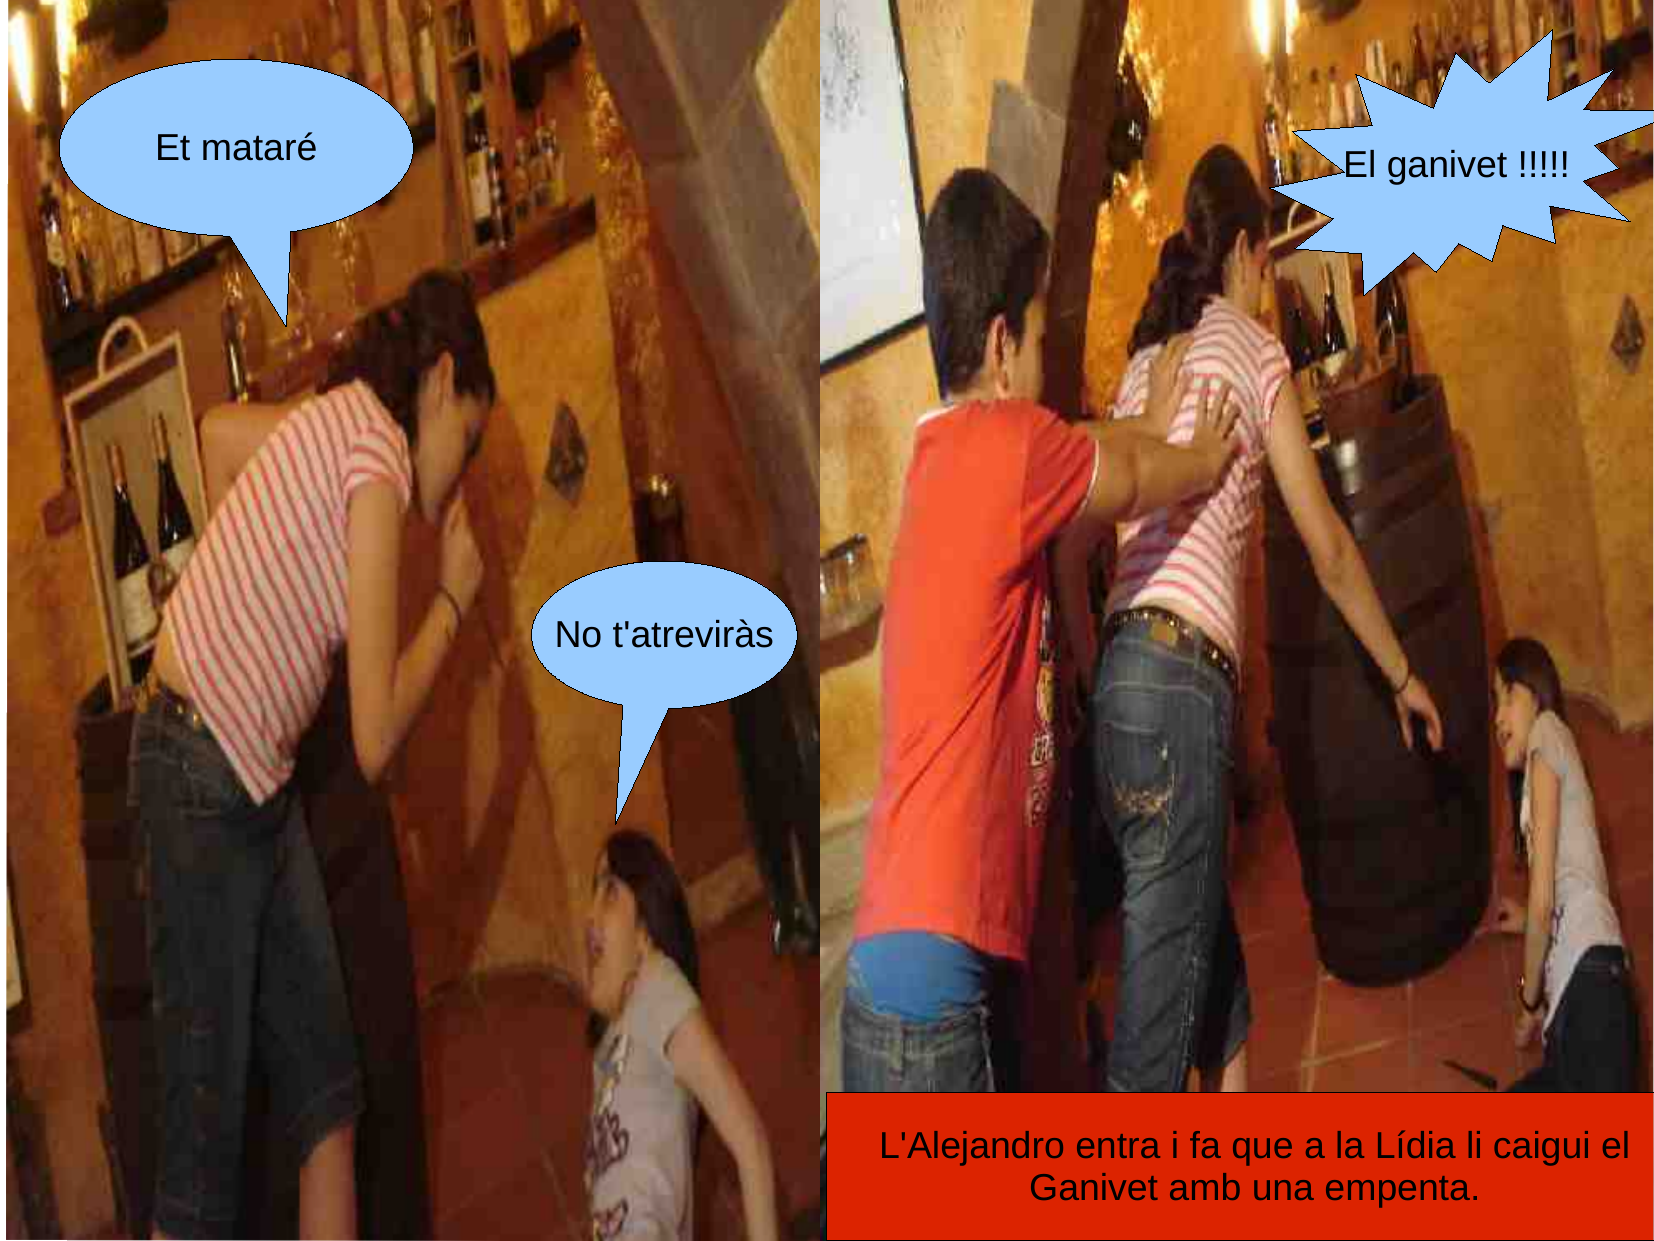

El ganivet !!!!!
Et mataré
No t'atreviràs
L'Alejandro entra i fa que a la Lídia li caigui el
Ganivet amb una empenta.